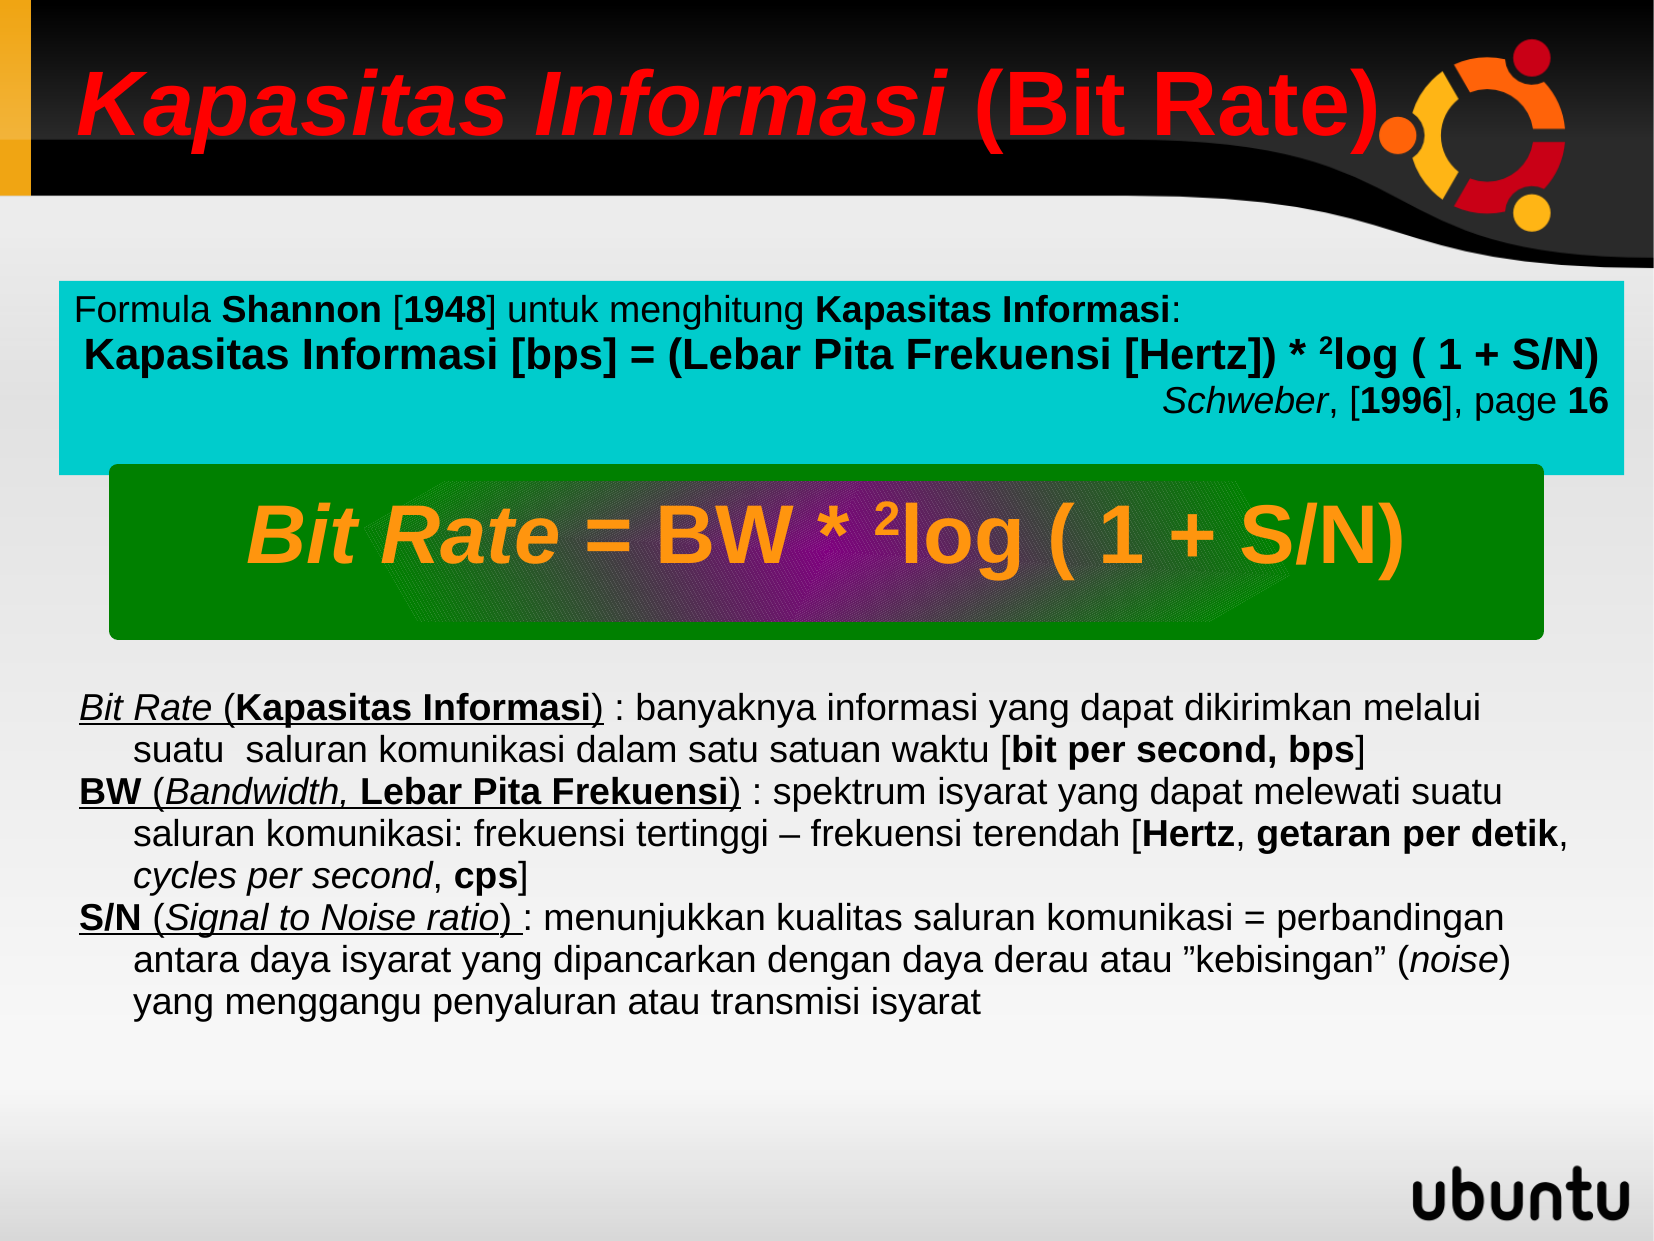

# Kapasitas Informasi (Bit Rate)
Formula Shannon [1948] untuk menghitung Kapasitas Informasi:
Kapasitas Informasi [bps] = (Lebar Pita Frekuensi [Hertz]) * 2log ( 1 + S/N)
Schweber, [1996], page 16
Bit Rate = BW * 2log ( 1 + S/N)
Bit Rate (Kapasitas Informasi) : banyaknya informasi yang dapat dikirimkan melalui suatu saluran komunikasi dalam satu satuan waktu [bit per second, bps]
BW (Bandwidth, Lebar Pita Frekuensi) : spektrum isyarat yang dapat melewati suatu saluran komunikasi: frekuensi tertinggi – frekuensi terendah [Hertz, getaran per detik, cycles per second, cps]
S/N (Signal to Noise ratio) : menunjukkan kualitas saluran komunikasi = perbandingan antara daya isyarat yang dipancarkan dengan daya derau atau ”kebisingan” (noise) yang menggangu penyaluran atau transmisi isyarat